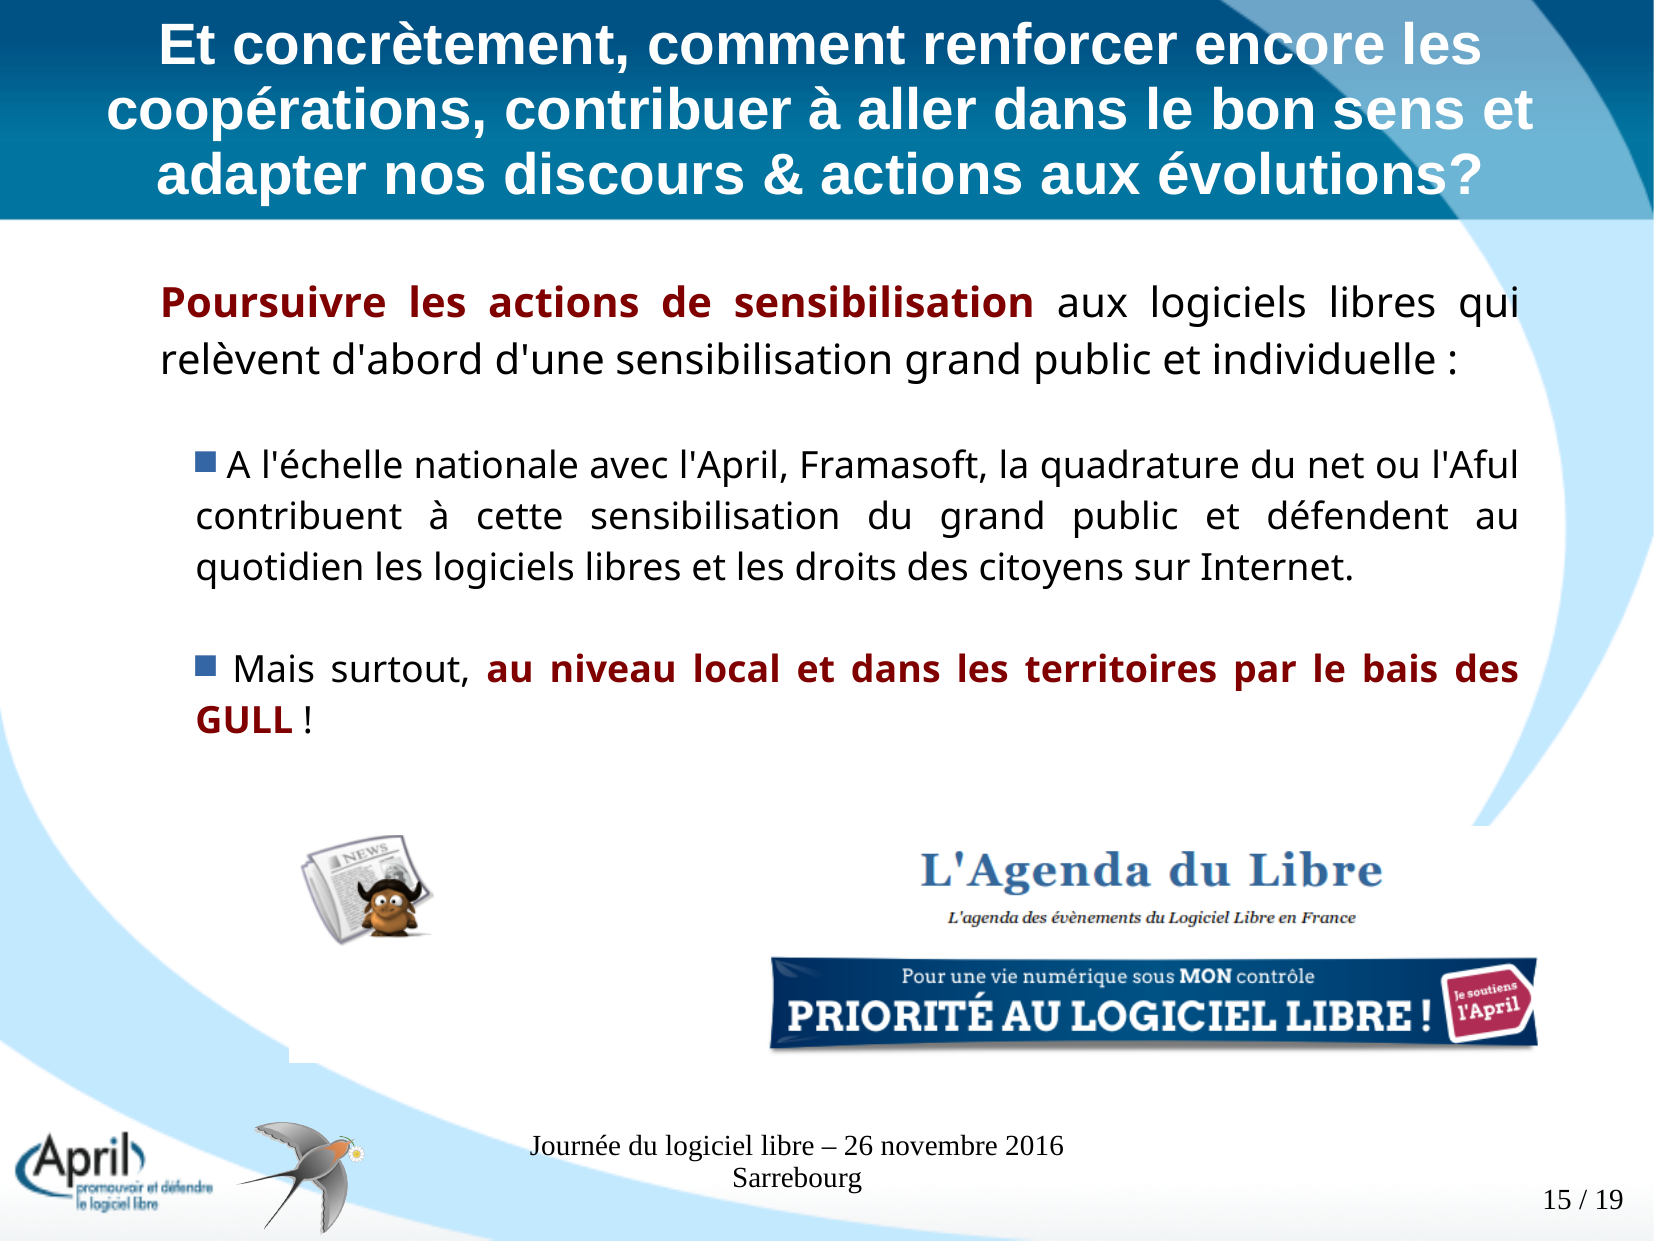

# Et concrètement, comment renforcer encore les coopérations, contribuer à aller dans le bon sens et adapter nos discours & actions aux évolutions?
Poursuivre les actions de sensibilisation aux logiciels libres qui relèvent d'abord d'une sensibilisation grand public et individuelle :
 A l'échelle nationale avec l'April, Framasoft, la quadrature du net ou l'Aful contribuent à cette sensibilisation du grand public et défendent au quotidien les logiciels libres et les droits des citoyens sur Internet.
 Mais surtout, au niveau local et dans les territoires par le bais des GULL !
17 novembre 2014 - CNAJEP
15